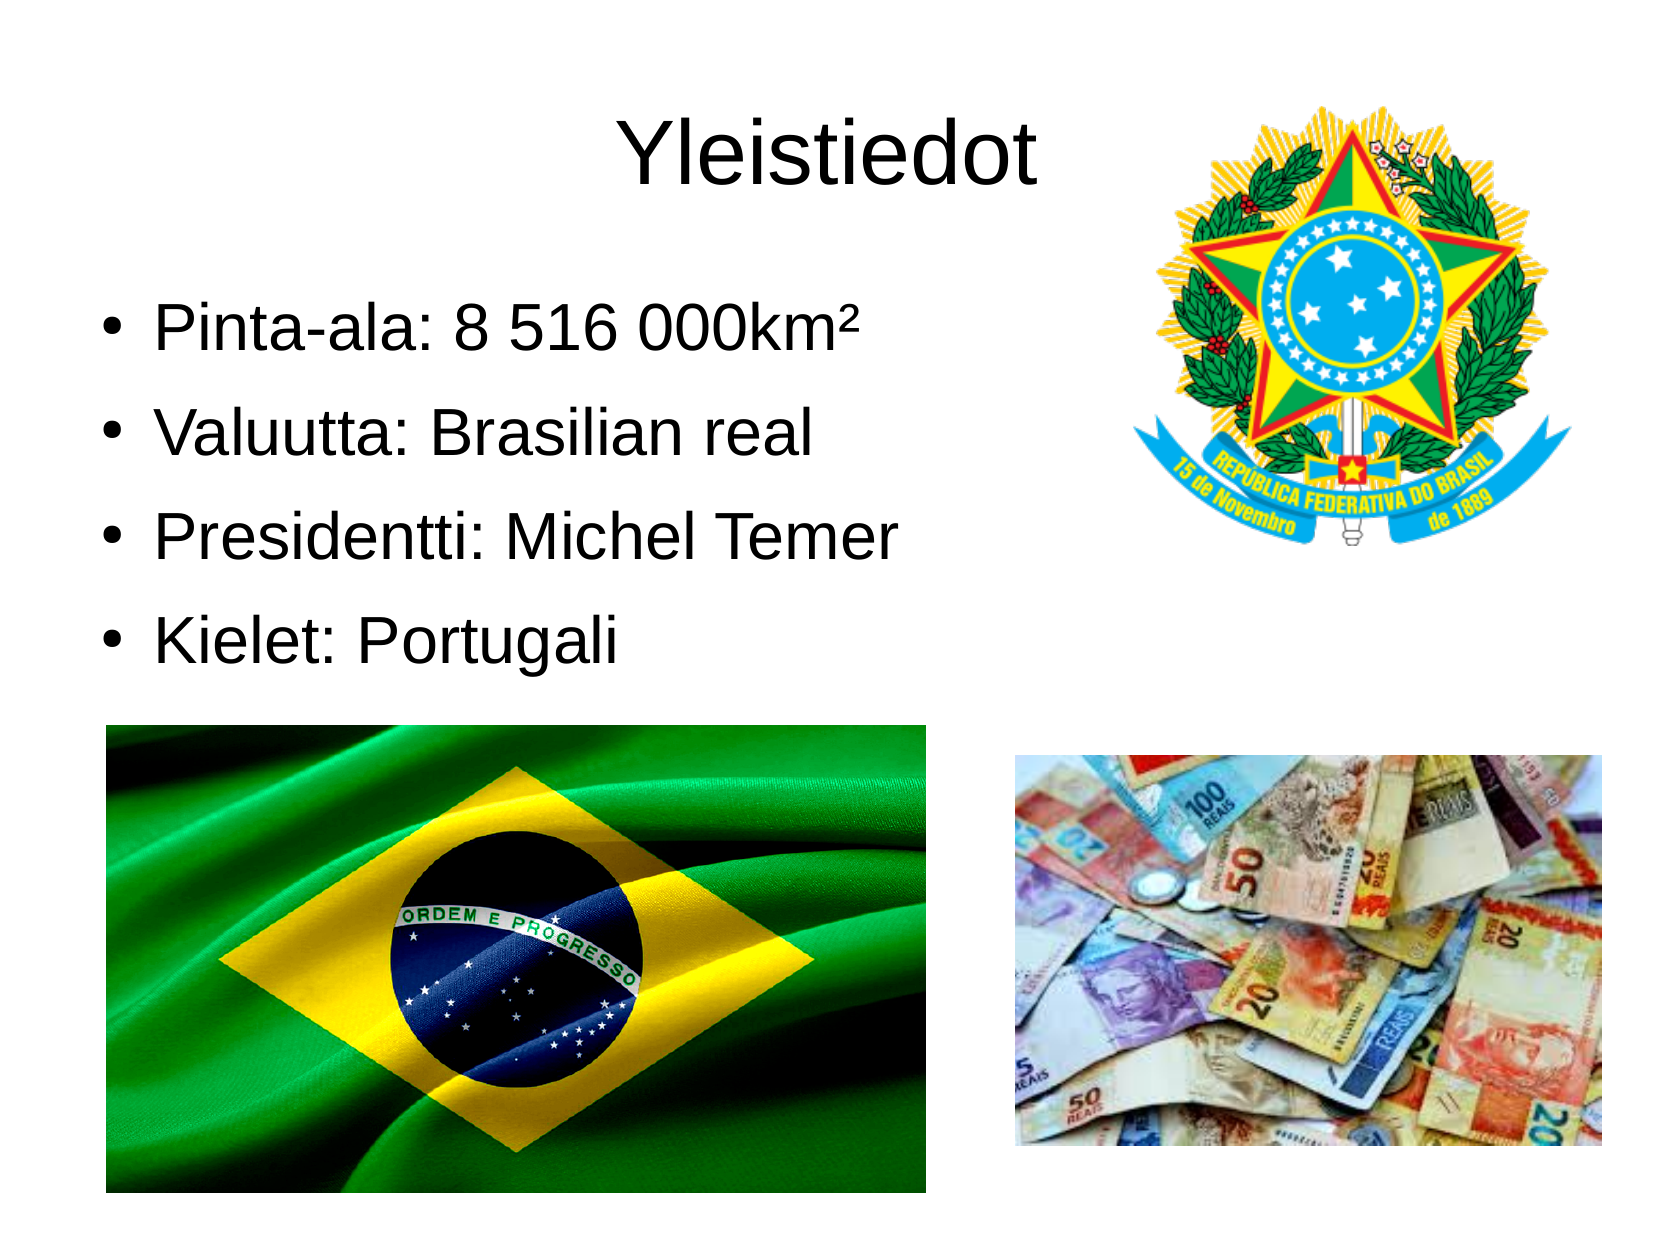

# Yleistiedot
Pinta-ala: 8 516 000km²
Valuutta: Brasilian real
Presidentti: Michel Temer
Kielet: Portugali